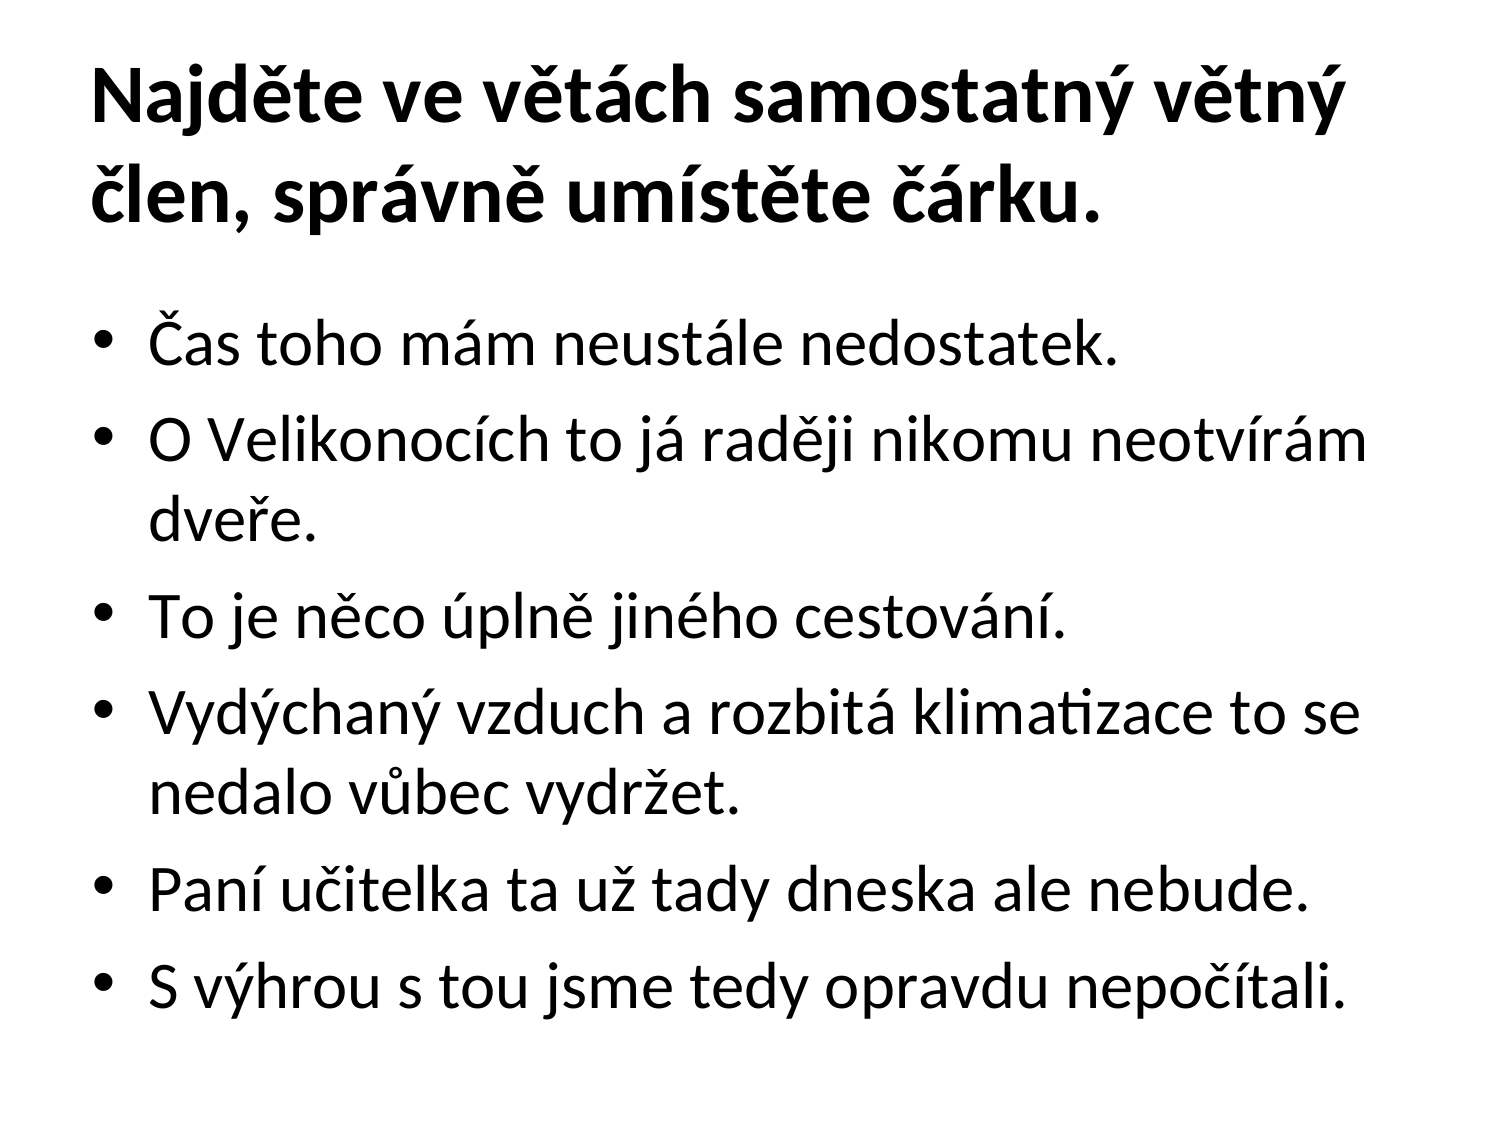

# Najděte ve větách samostatný větný člen, správně umístěte čárku.
Čas toho mám neustále nedostatek.
O Velikonocích to já raději nikomu neotvírám dveře.
To je něco úplně jiného cestování.
Vydýchaný vzduch a rozbitá klimatizace to se nedalo vůbec vydržet.
Paní učitelka ta už tady dneska ale nebude.
S výhrou s tou jsme tedy opravdu nepočítali.